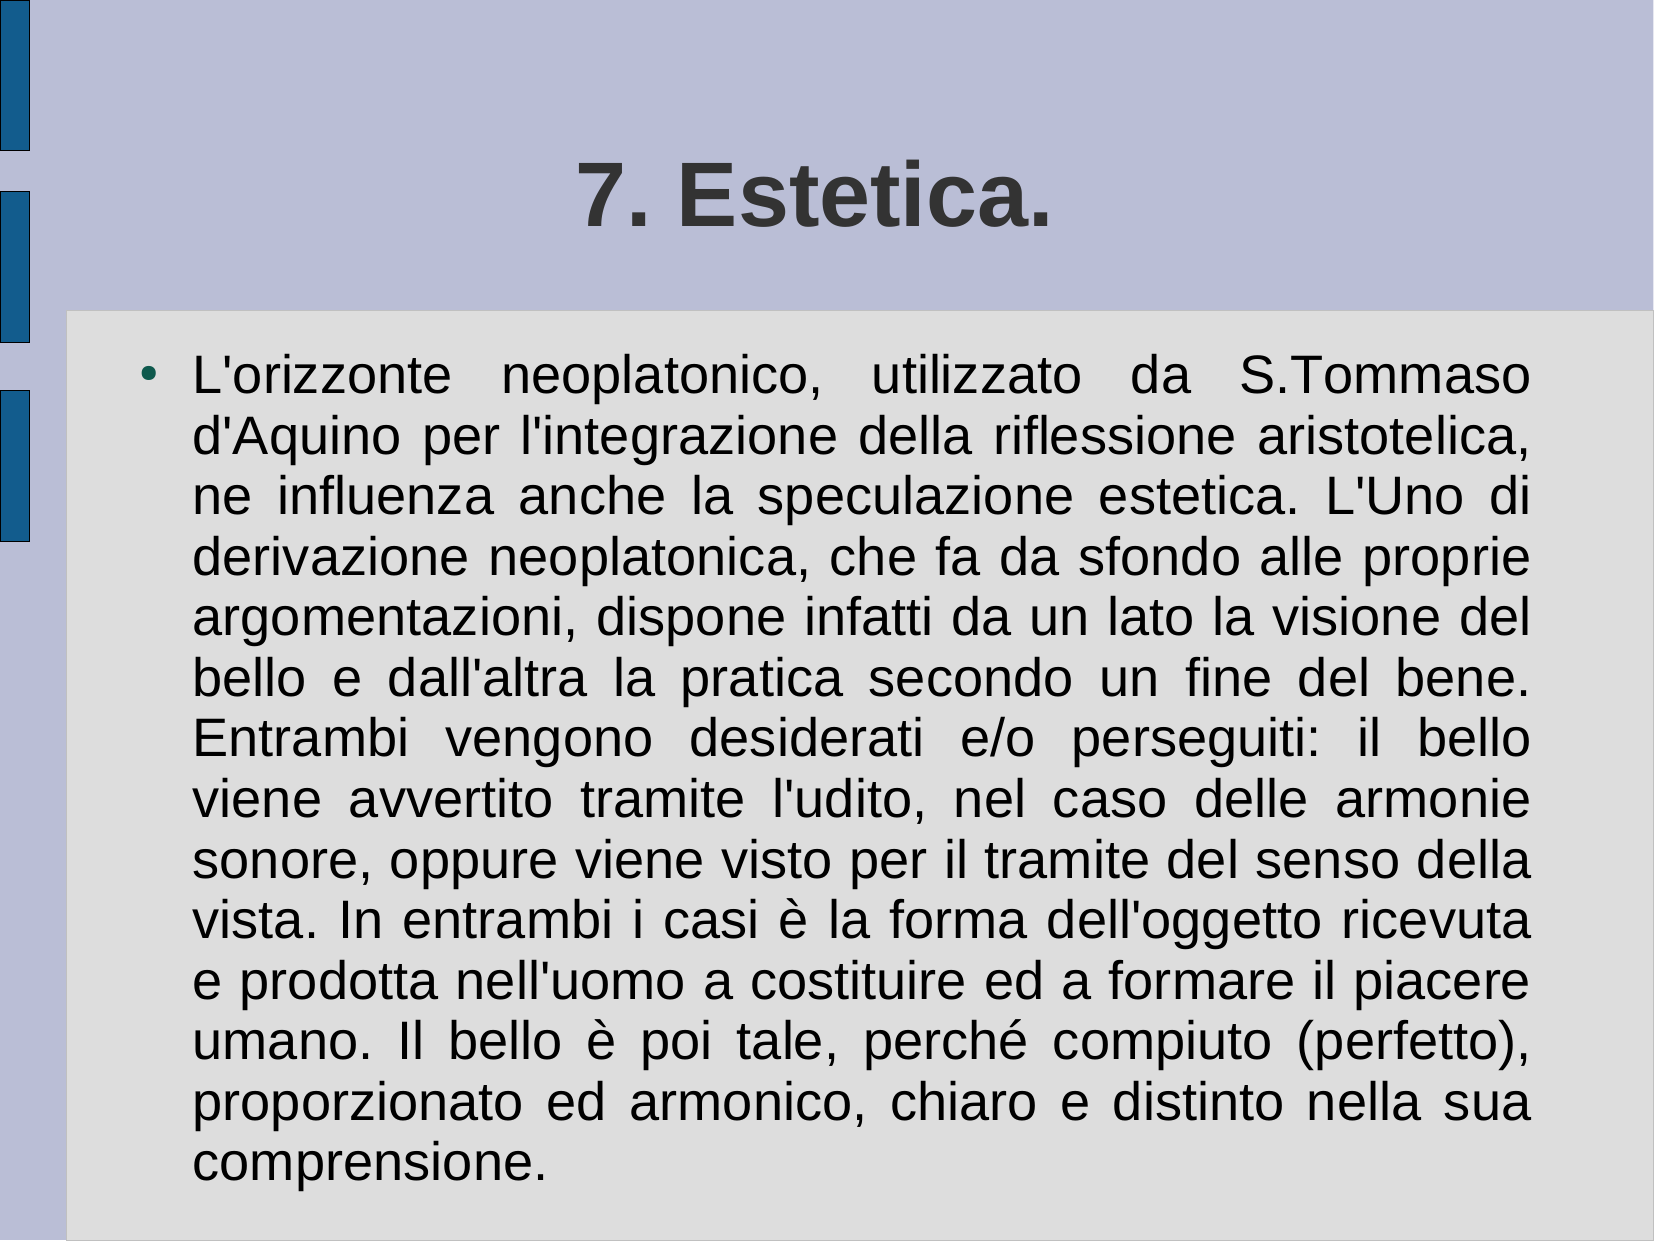

# 7. Estetica.
L'orizzonte neoplatonico, utilizzato da S.Tommaso d'Aquino per l'integrazione della riflessione aristotelica, ne influenza anche la speculazione estetica. L'Uno di derivazione neoplatonica, che fa da sfondo alle proprie argomentazioni, dispone infatti da un lato la visione del bello e dall'altra la pratica secondo un fine del bene. Entrambi vengono desiderati e/o perseguiti: il bello viene avvertito tramite l'udito, nel caso delle armonie sonore, oppure viene visto per il tramite del senso della vista. In entrambi i casi è la forma dell'oggetto ricevuta e prodotta nell'uomo a costituire ed a formare il piacere umano. Il bello è poi tale, perché compiuto (perfetto), proporzionato ed armonico, chiaro e distinto nella sua comprensione.